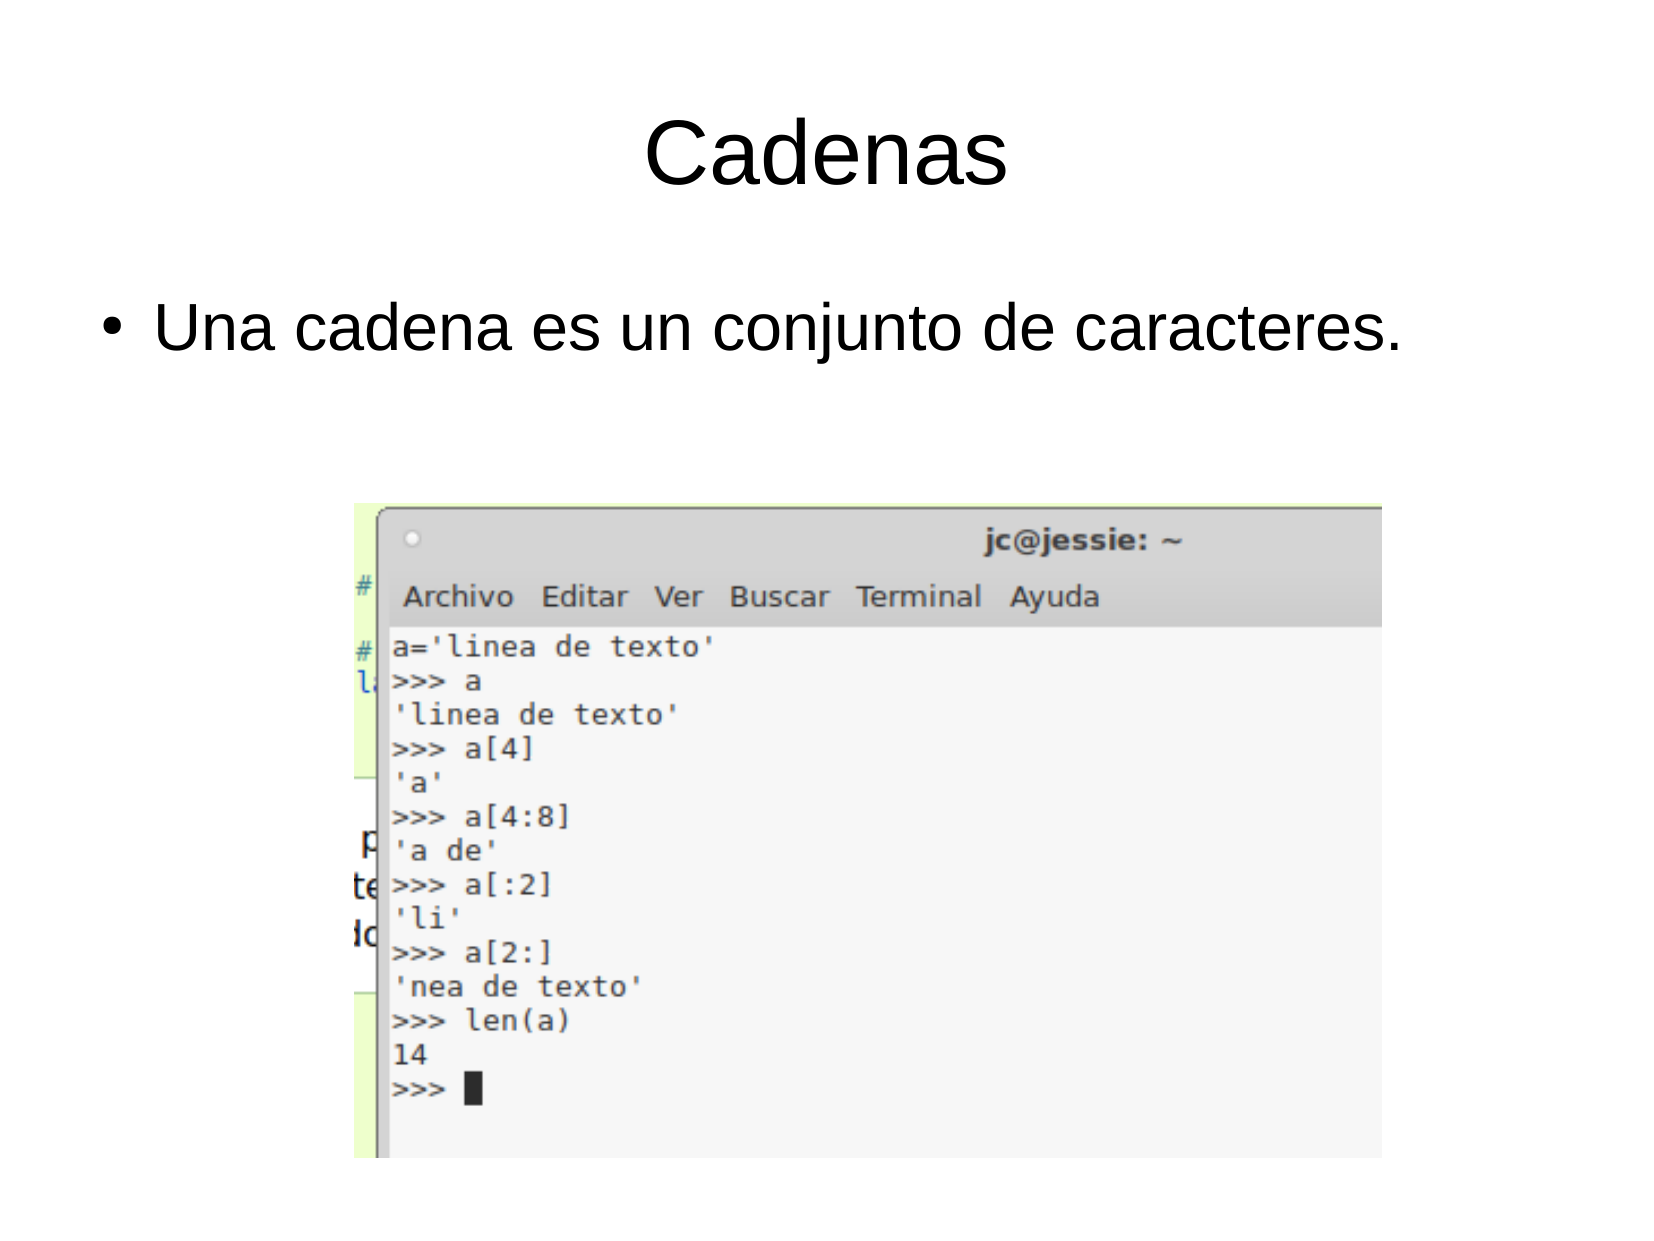

# Cadenas
Una cadena es un conjunto de caracteres.